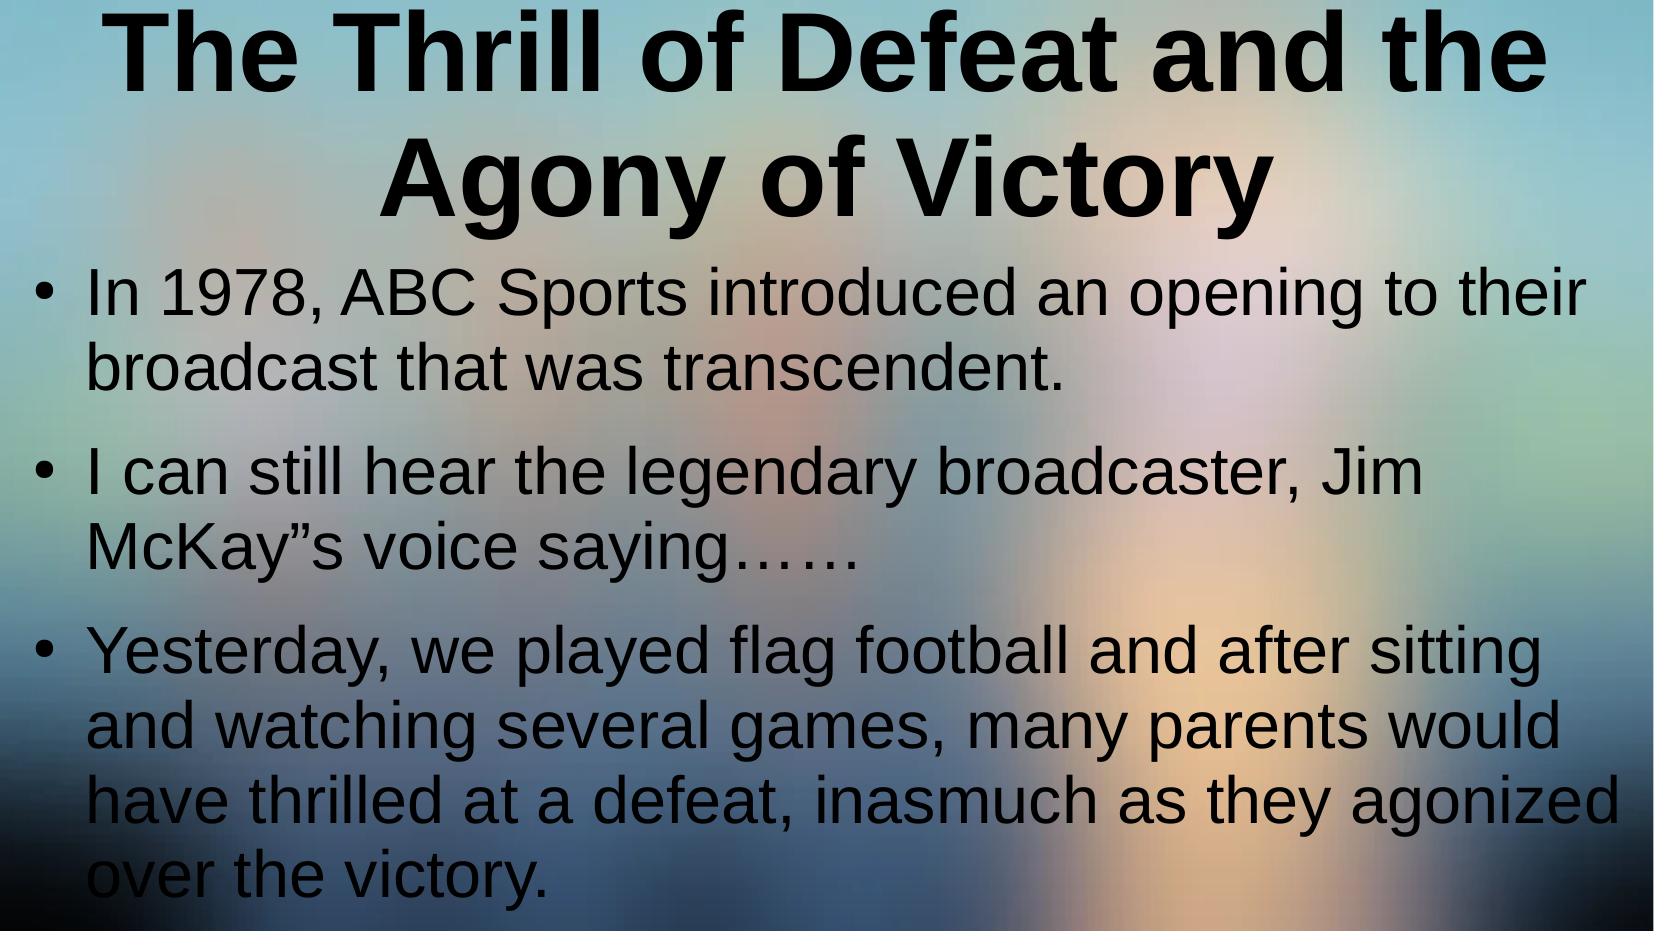

# The Thrill of Defeat and the Agony of Victory
In 1978, ABC Sports introduced an opening to their broadcast that was transcendent.
I can still hear the legendary broadcaster, Jim McKay”s voice saying……
Yesterday, we played flag football and after sitting and watching several games, many parents would have thrilled at a defeat, inasmuch as they agonized over the victory.